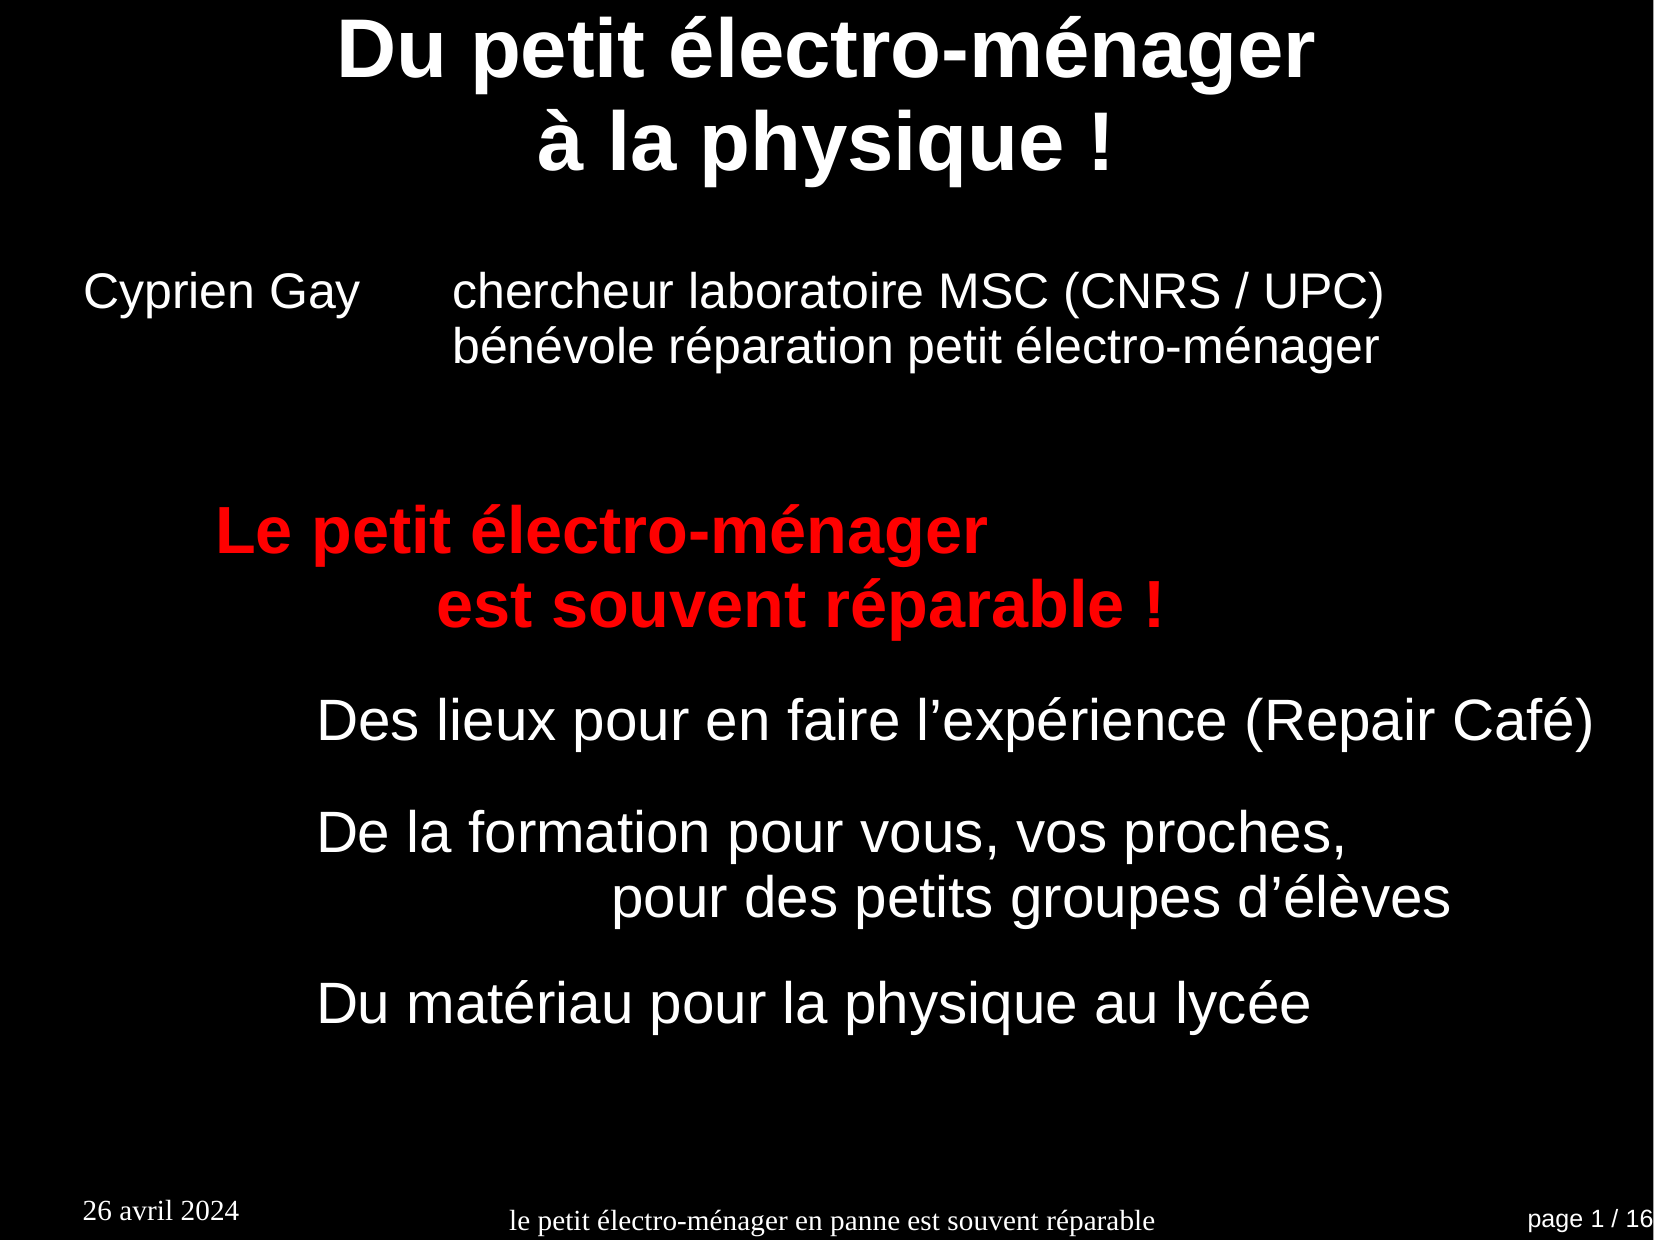

# Du petit électro-ménager à la physique !
Cyprien Gay		chercheur laboratoire MSC (CNRS / UPC)
					bénévole réparation petit électro-ménager
Le petit électro-ménager
			est souvent réparable !
Des lieux pour en faire l’expérience (Repair Café)
De la formation pour vous, vos proches,
				pour des petits groupes d’élèves
Du matériau pour la physique au lycée